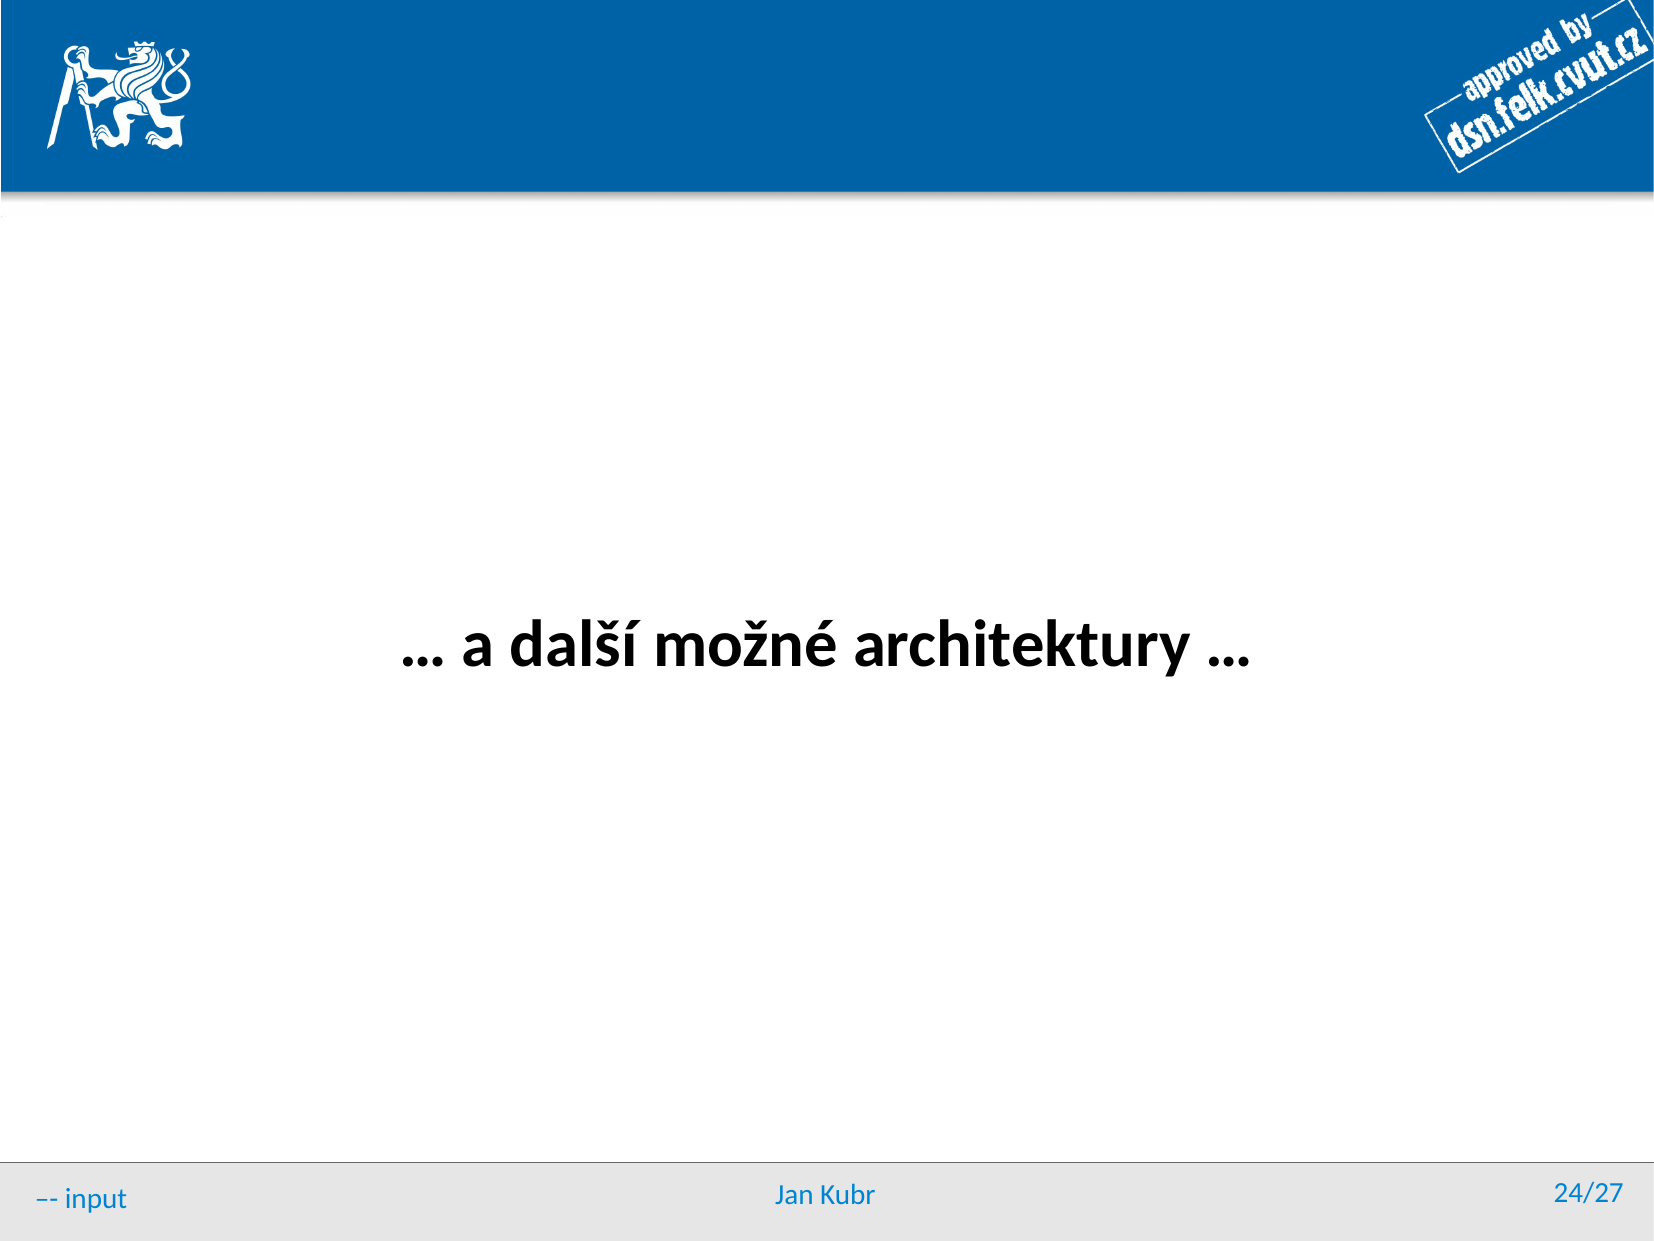

# … a další možné architektury …
24
Jan Kubr
02/2006